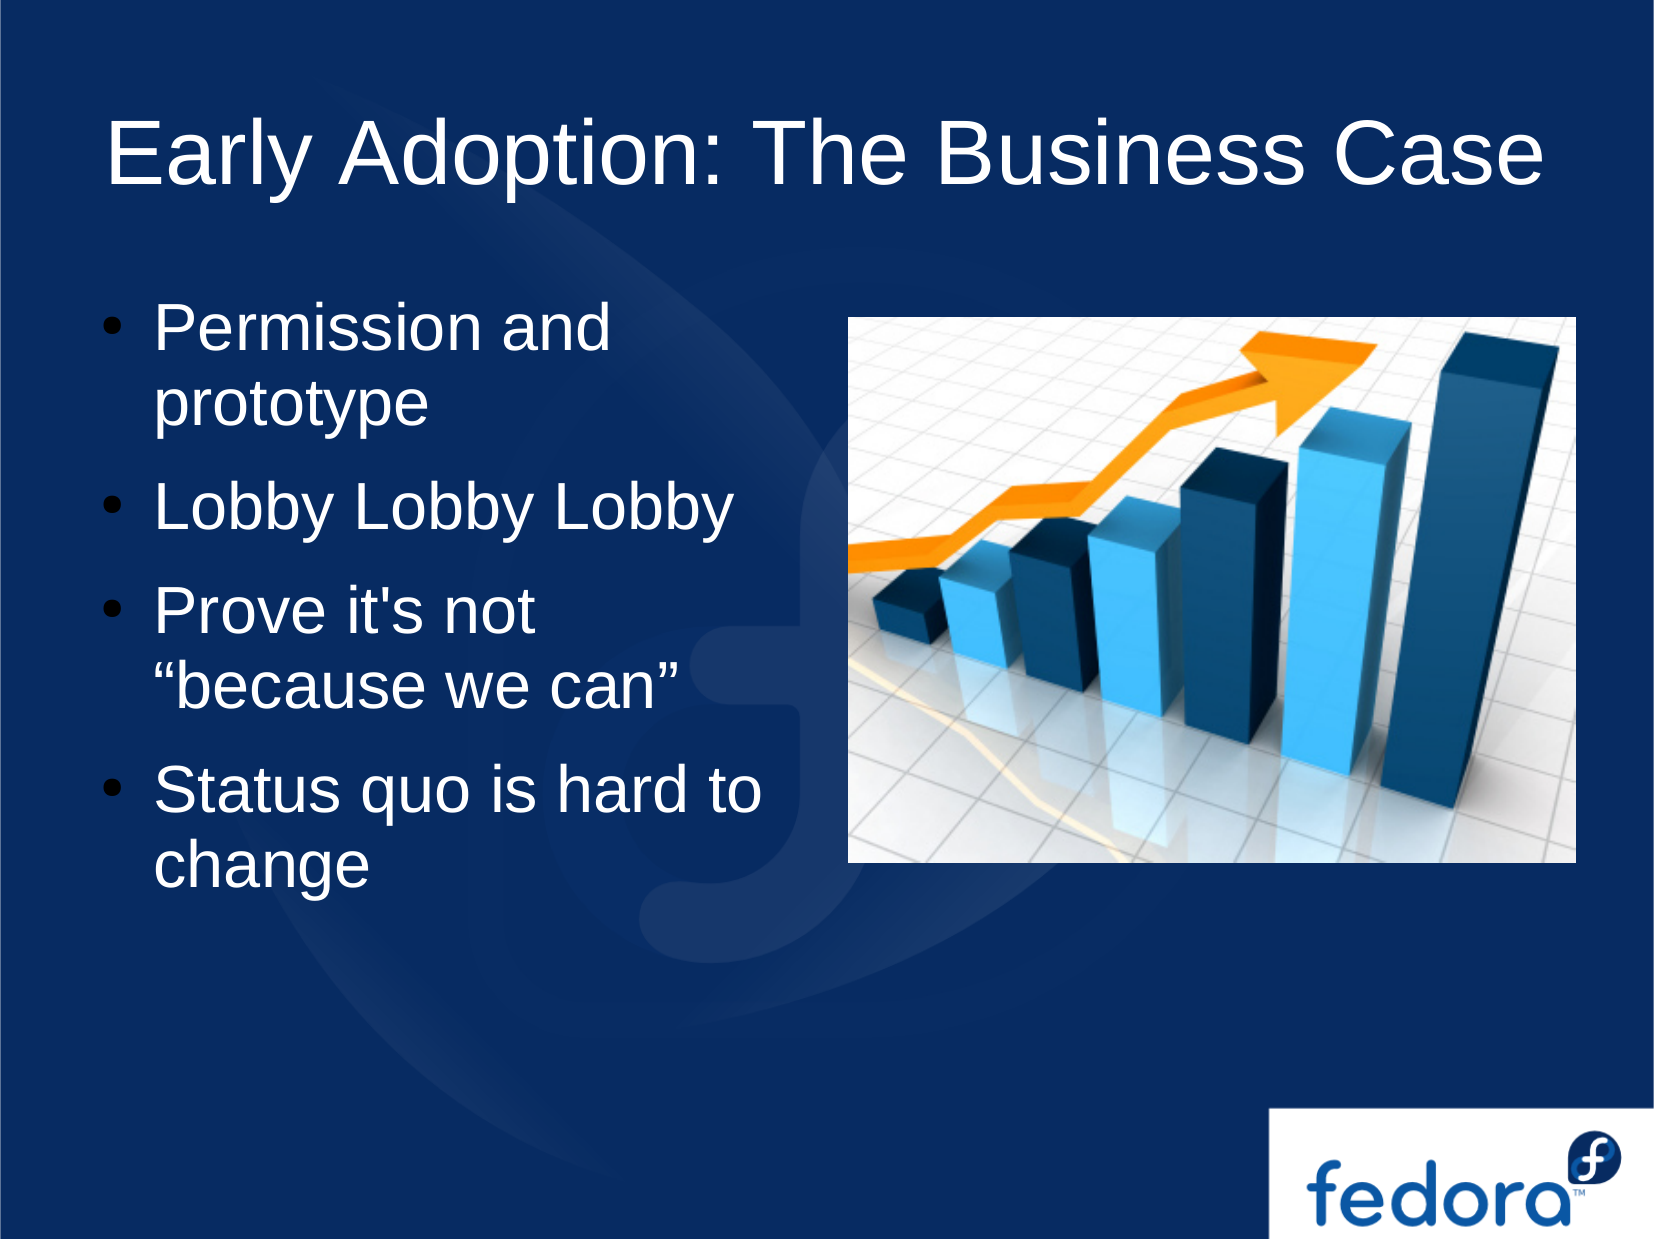

# Early Adoption: The Business Case
Permission and prototype
Lobby Lobby Lobby
Prove it's not “because we can”
Status quo is hard to change